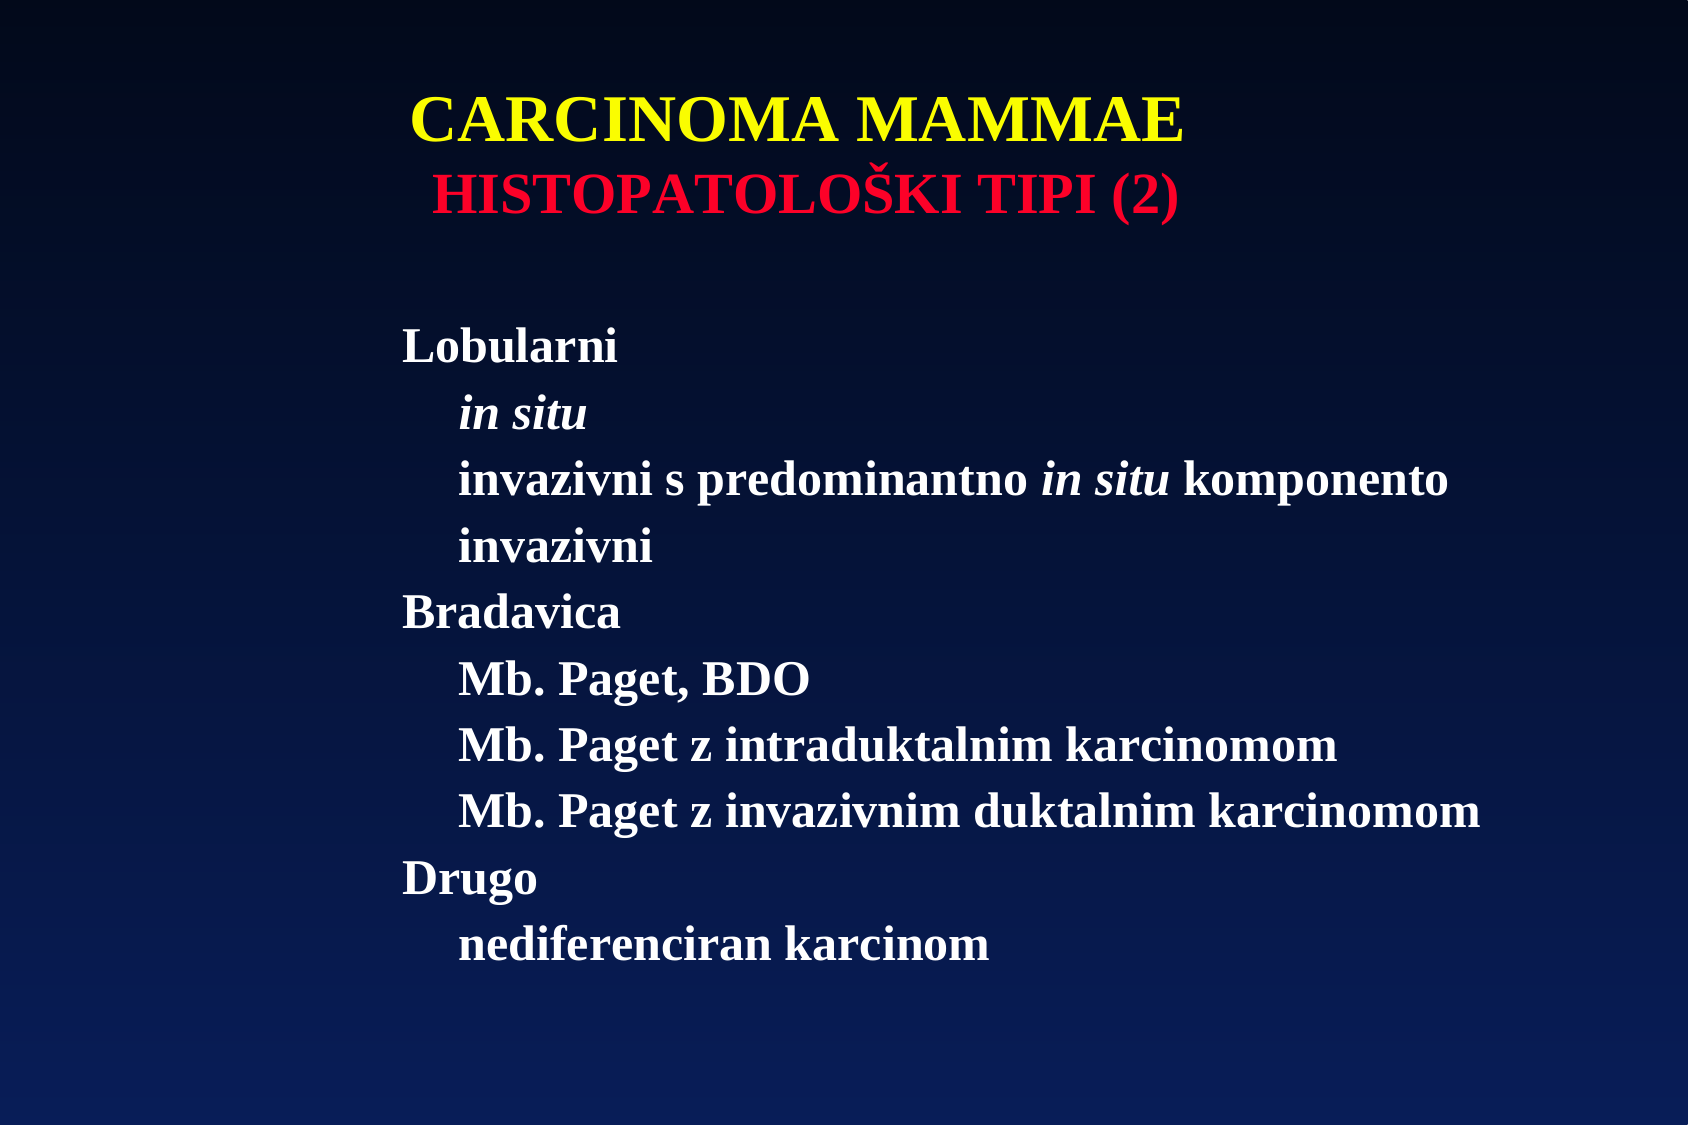

# CARCINOMA MAMMAE HISTOPATOLOŠKI TIPI (2)
Lobularni
	in situ
	invazivni s predominantno in situ komponento
	invazivni
Bradavica
	Mb. Paget, BDO
	Mb. Paget z intraduktalnim karcinomom
	Mb. Paget z invazivnim duktalnim karcinomom
Drugo
	nediferenciran karcinom